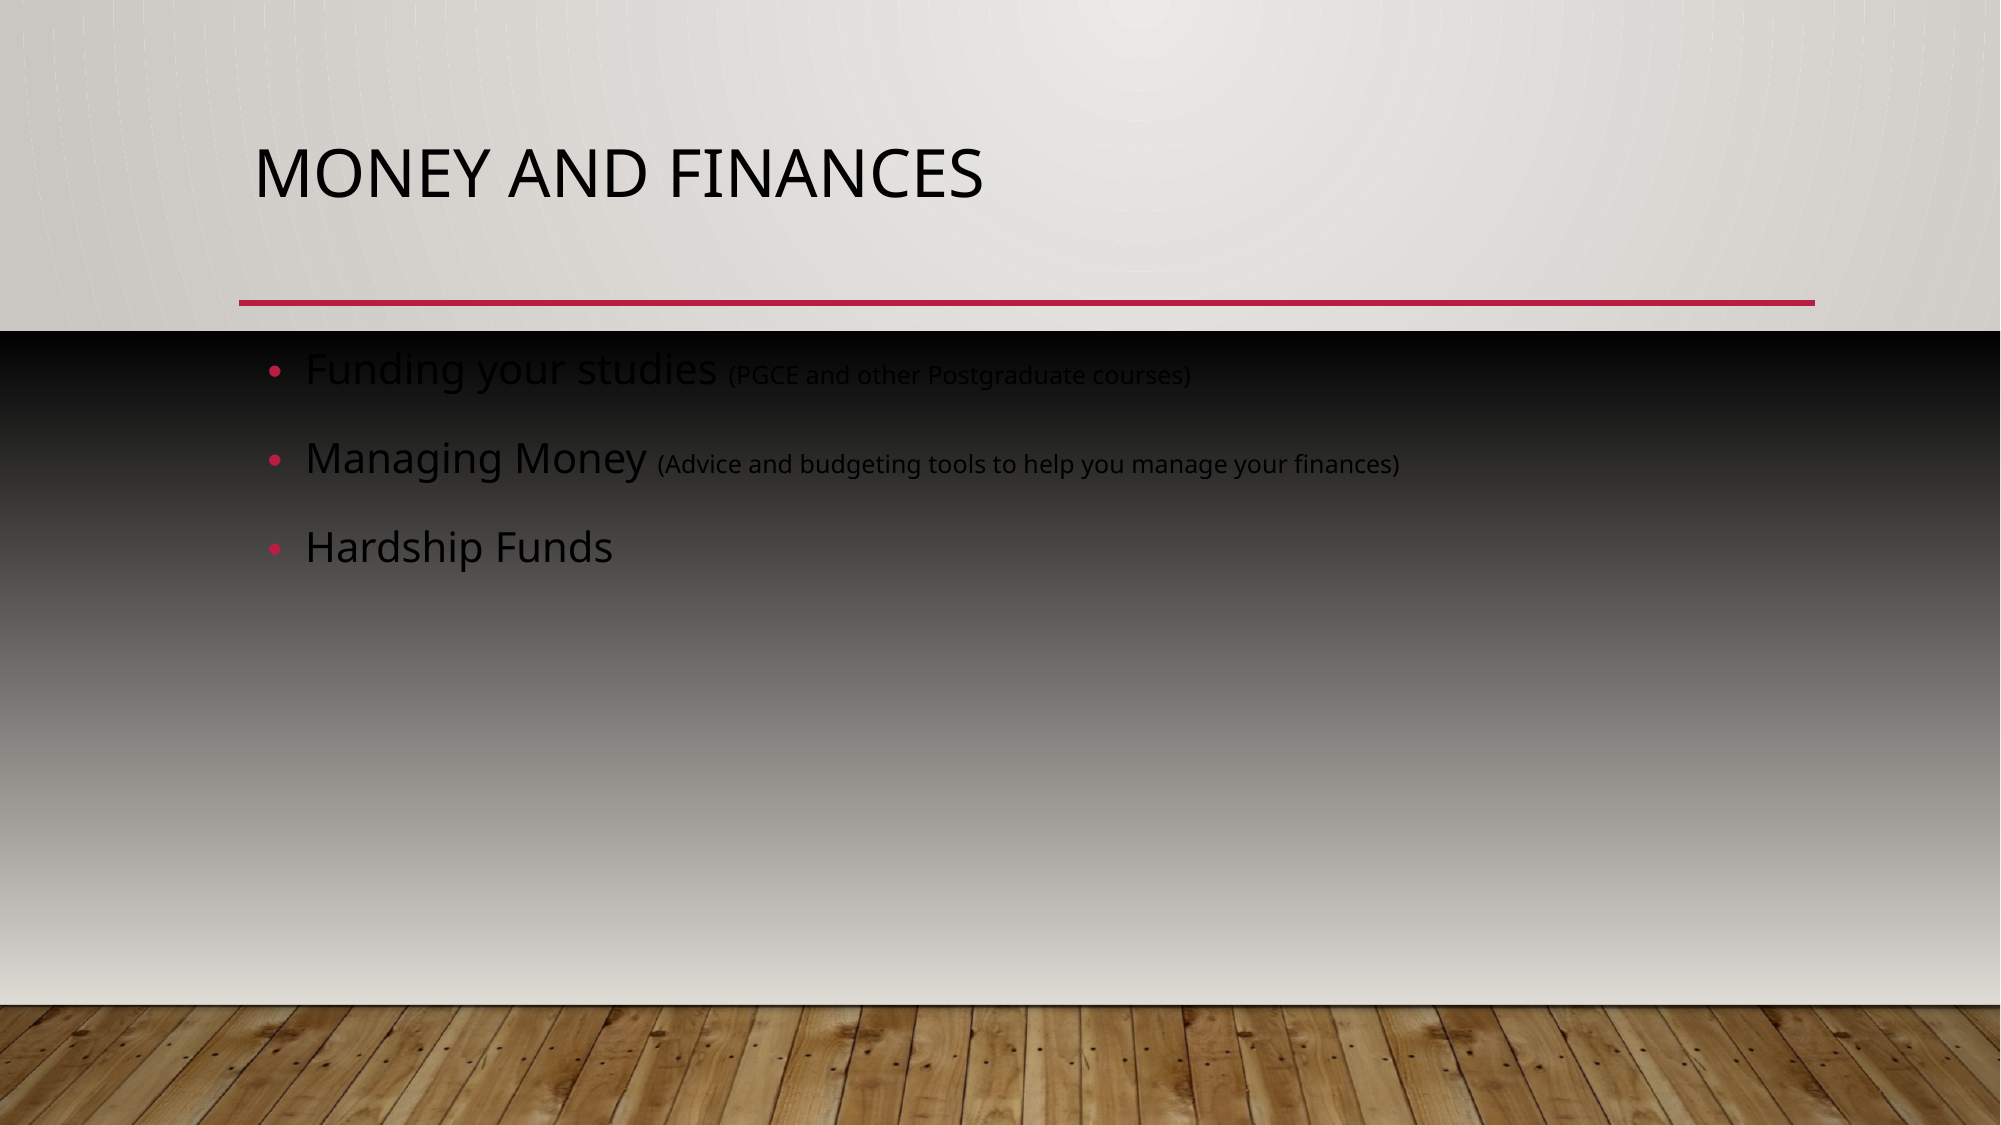

# Money and finances
Funding your studies (PGCE and other Postgraduate courses)
Managing Money (Advice and budgeting tools to help you manage your finances)
Hardship Funds